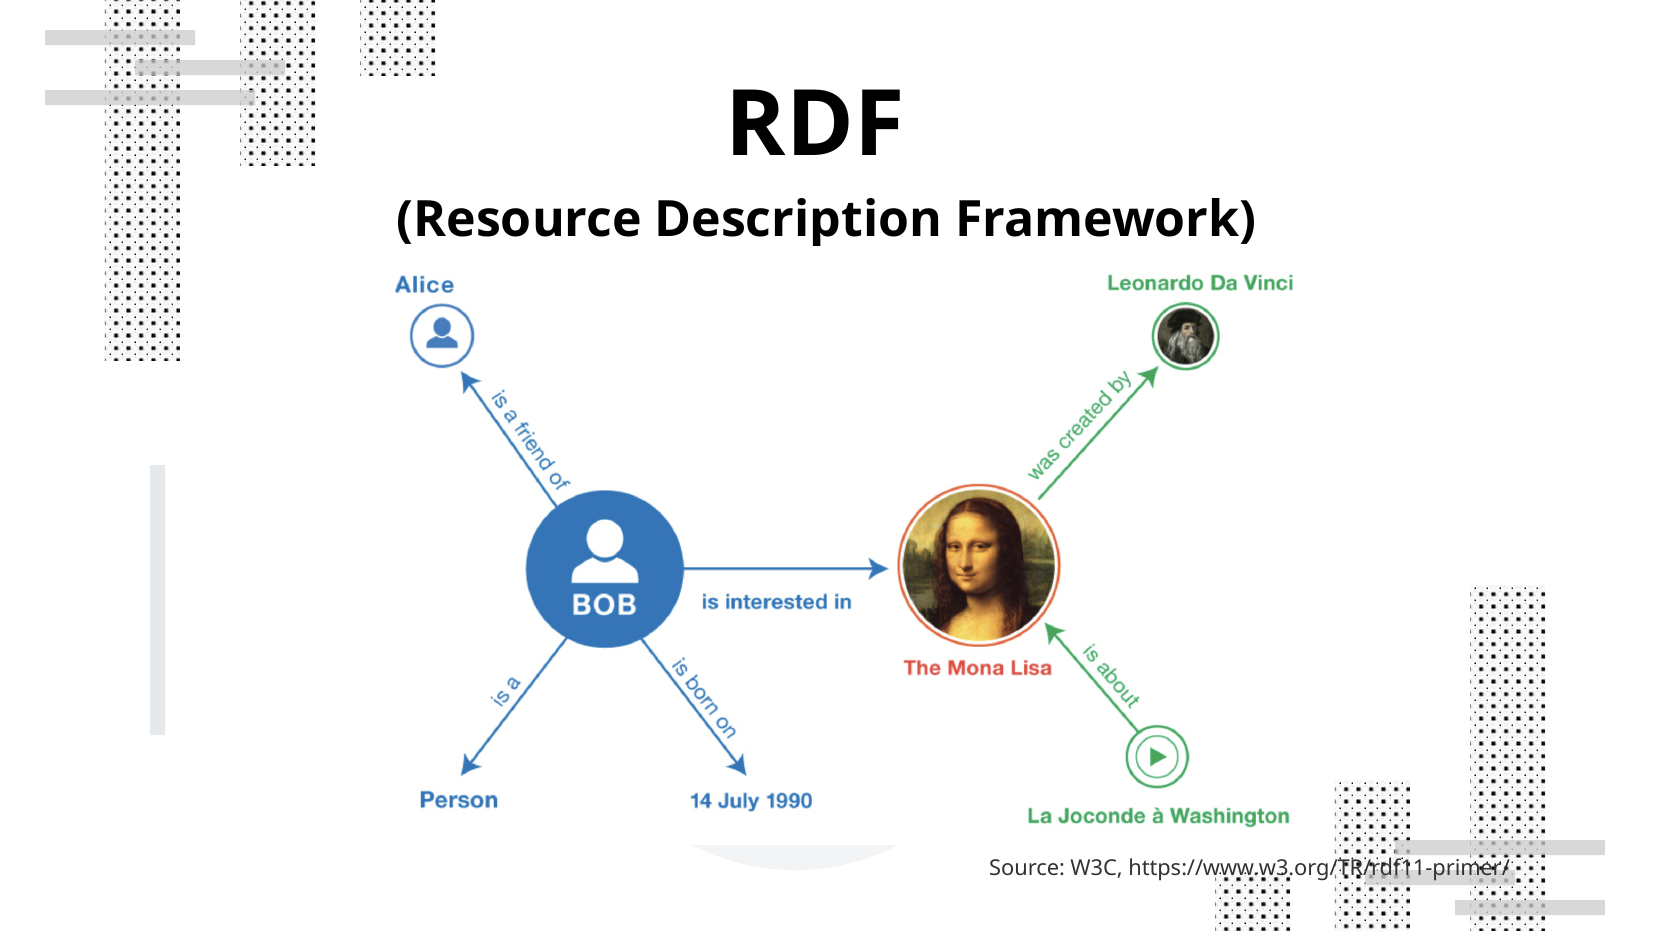

# RDF (Resource Description Framework)
Source: W3C, https://www.w3.org/TR/rdf11-primer/